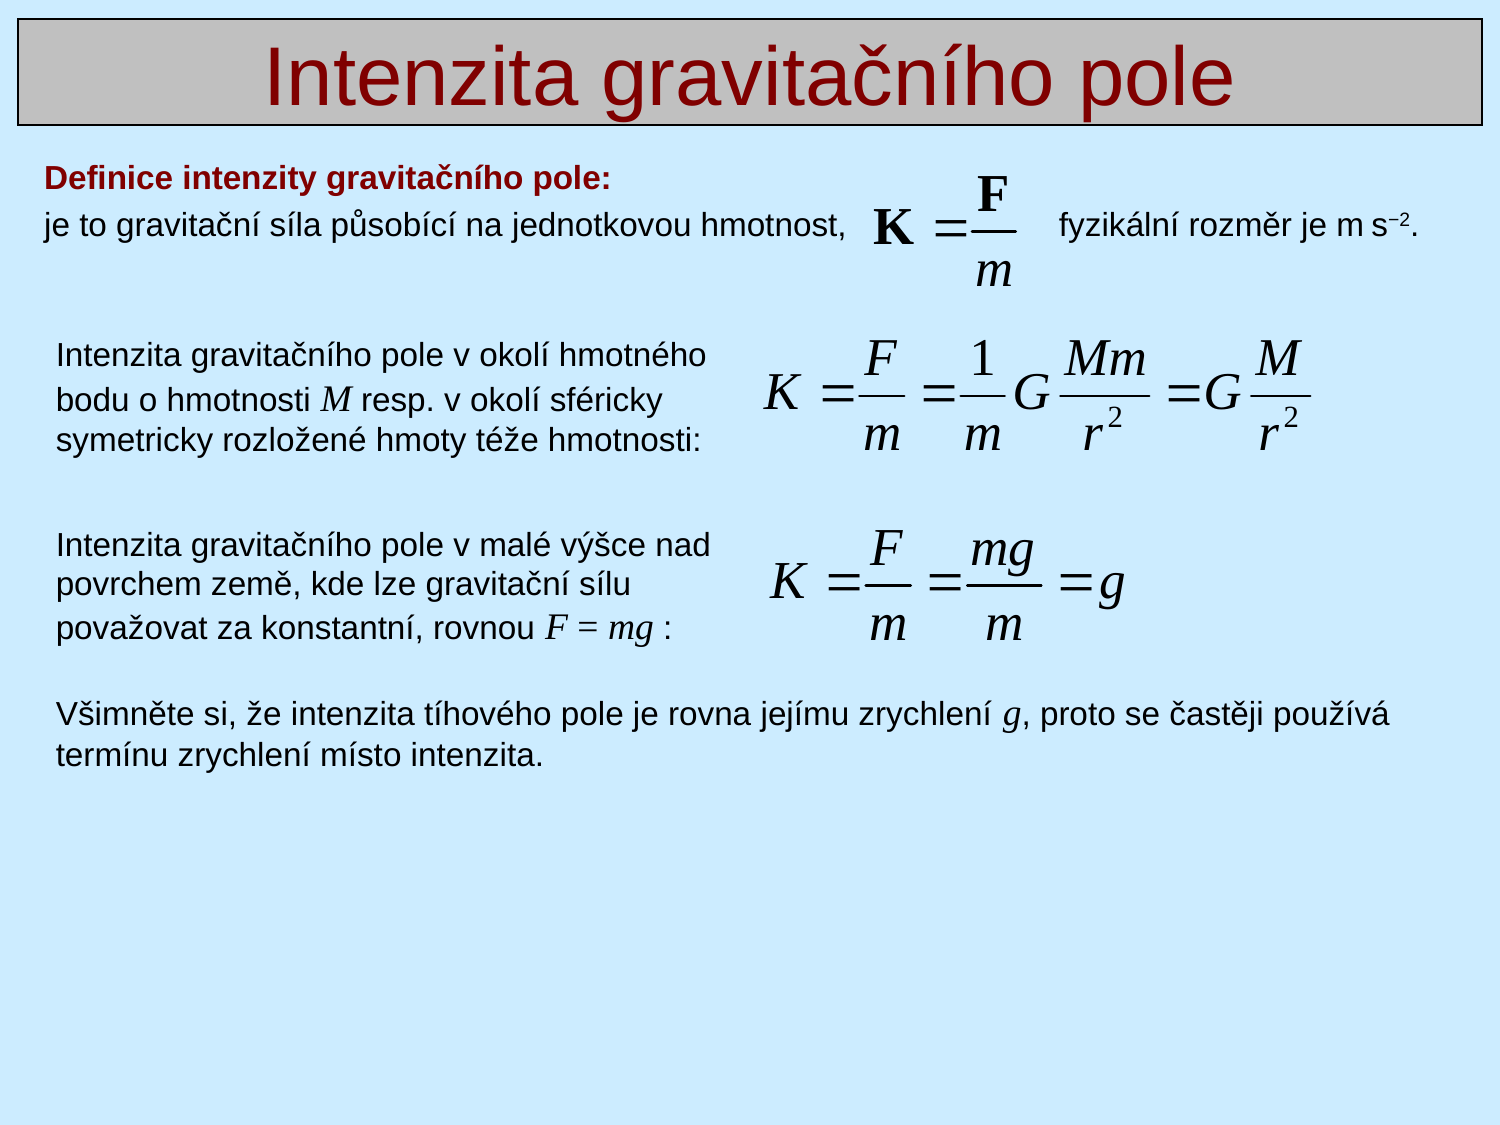

Intenzita gravitačního pole
Definice intenzity gravitačního pole:
je to gravitační síla působící na jednotkovou hmotnost, fyzikální rozměr je m s−2.
Intenzita gravitačního pole v okolí hmotného bodu o hmotnosti M resp. v okolí sféricky symetricky rozložené hmoty téže hmotnosti:
Intenzita gravitačního pole v malé výšce nad povrchem země, kde lze gravitační sílu považovat za konstantní, rovnou F = mg :
Všimněte si, že intenzita tíhového pole je rovna jejímu zrychlení g, proto se častěji používá termínu zrychlení místo intenzita.